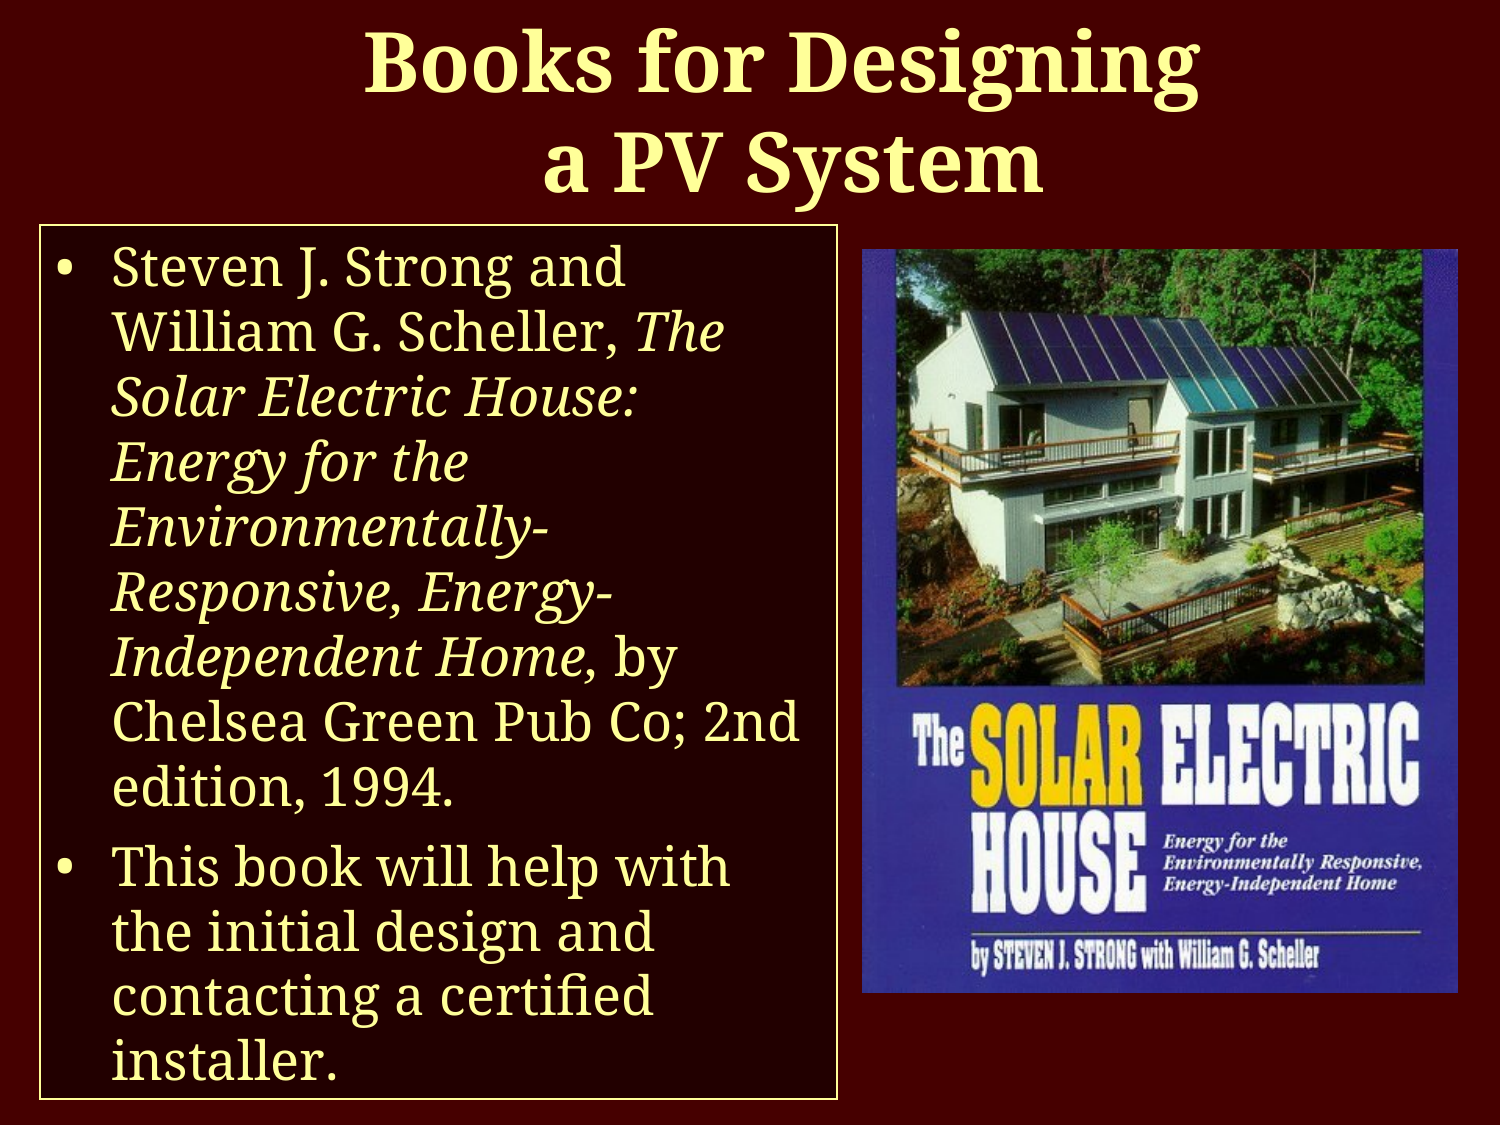

# Books for Designing a PV System
Steven J. Strong and William G. Scheller, The Solar Electric House: Energy for the Environmentally- Responsive, Energy-Independent Home, by Chelsea Green Pub Co; 2nd edition, 1994.
This book will help with the initial design and contacting a certified installer.
Engineering Photovoltaic Systems
39